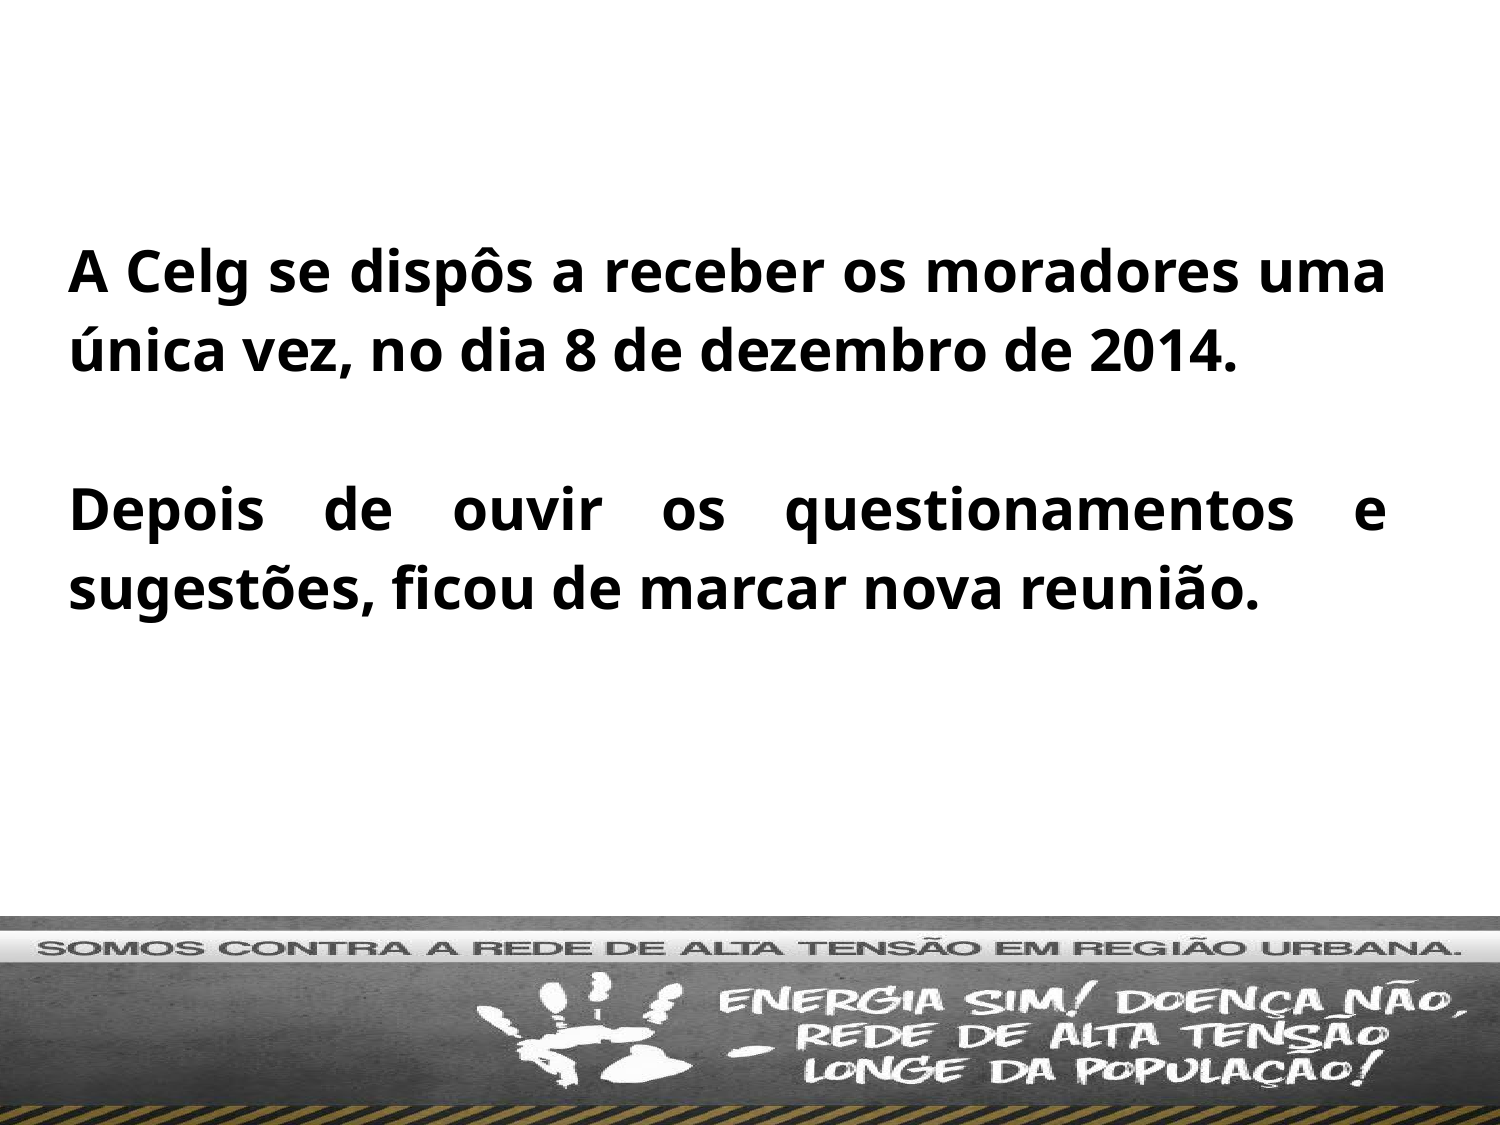

A Celg se dispôs a receber os moradores uma única vez, no dia 8 de dezembro de 2014.
Depois de ouvir os questionamentos e sugestões, ficou de marcar nova reunião.